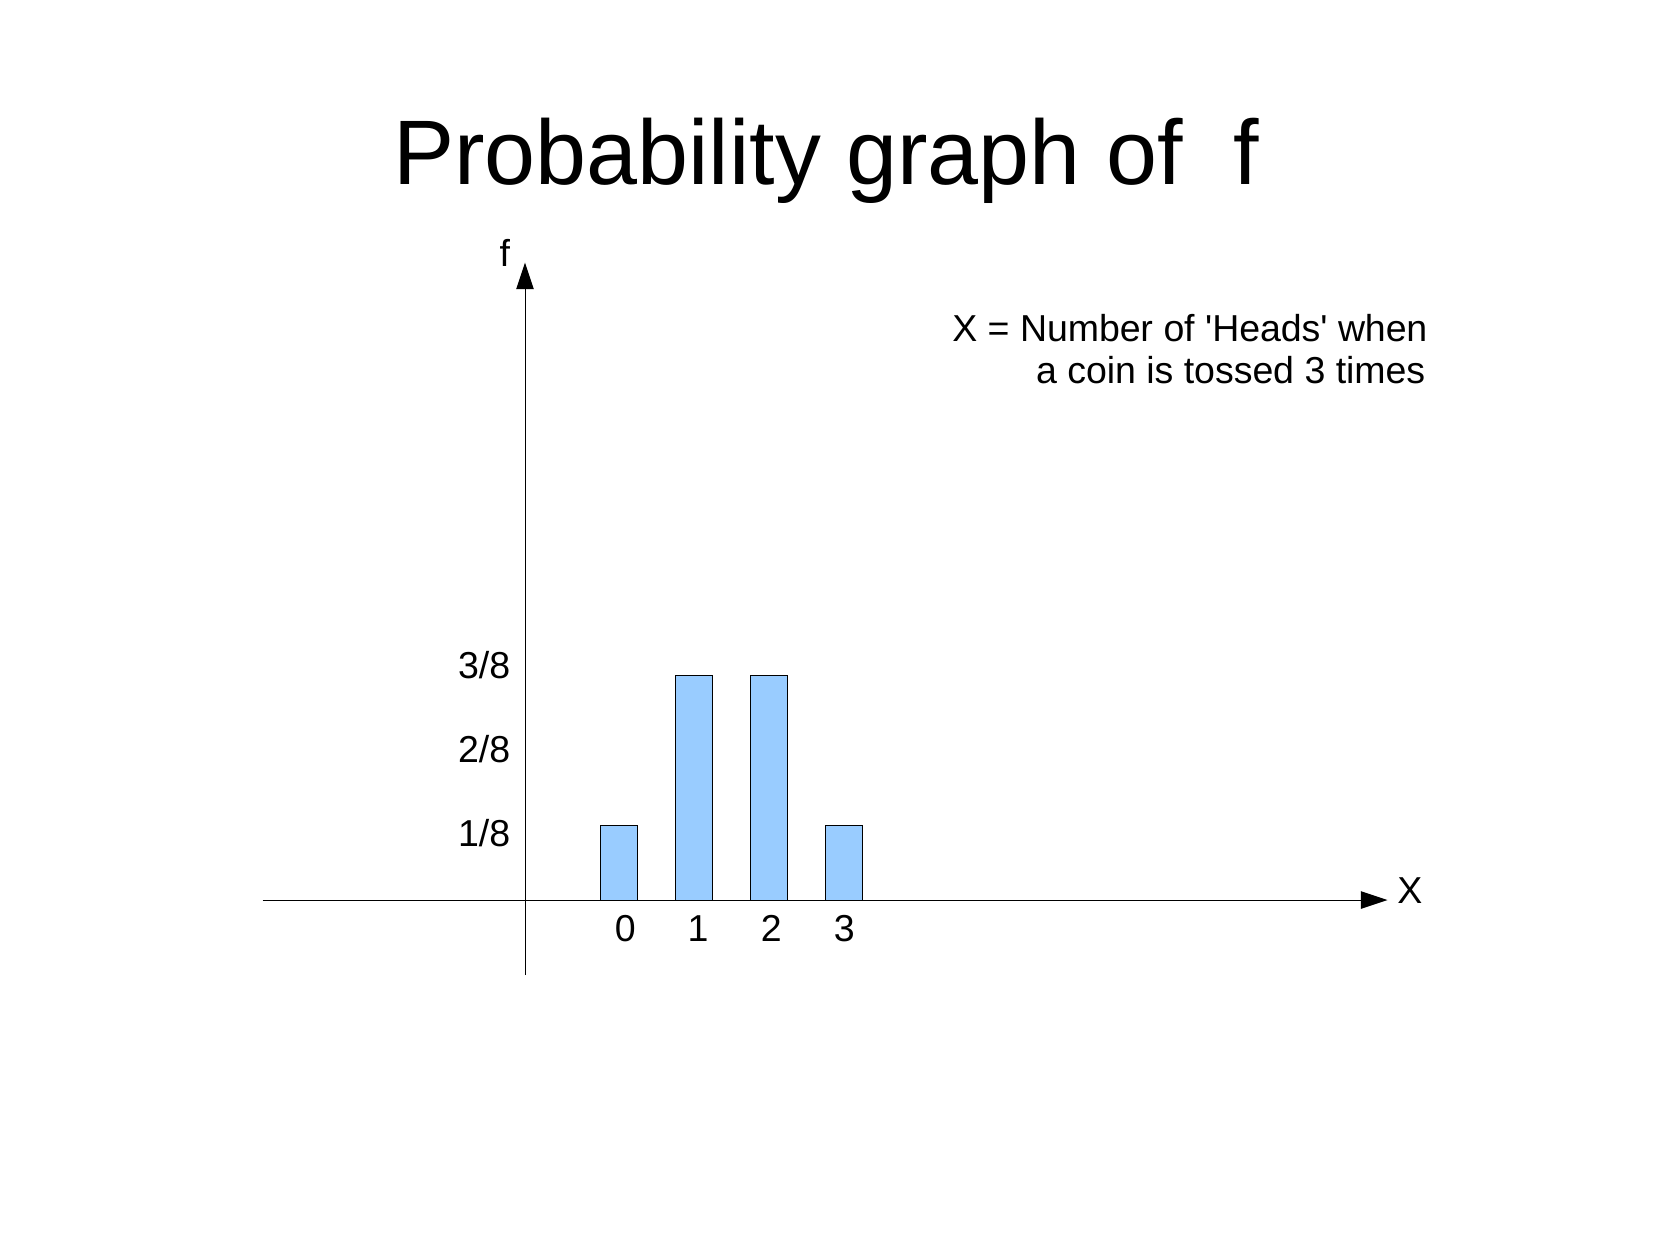

# Probability graph of f
f
X = Number of 'Heads' when
 a coin is tossed 3 times
3/8
2/8
1/8
X
0 1 2 3